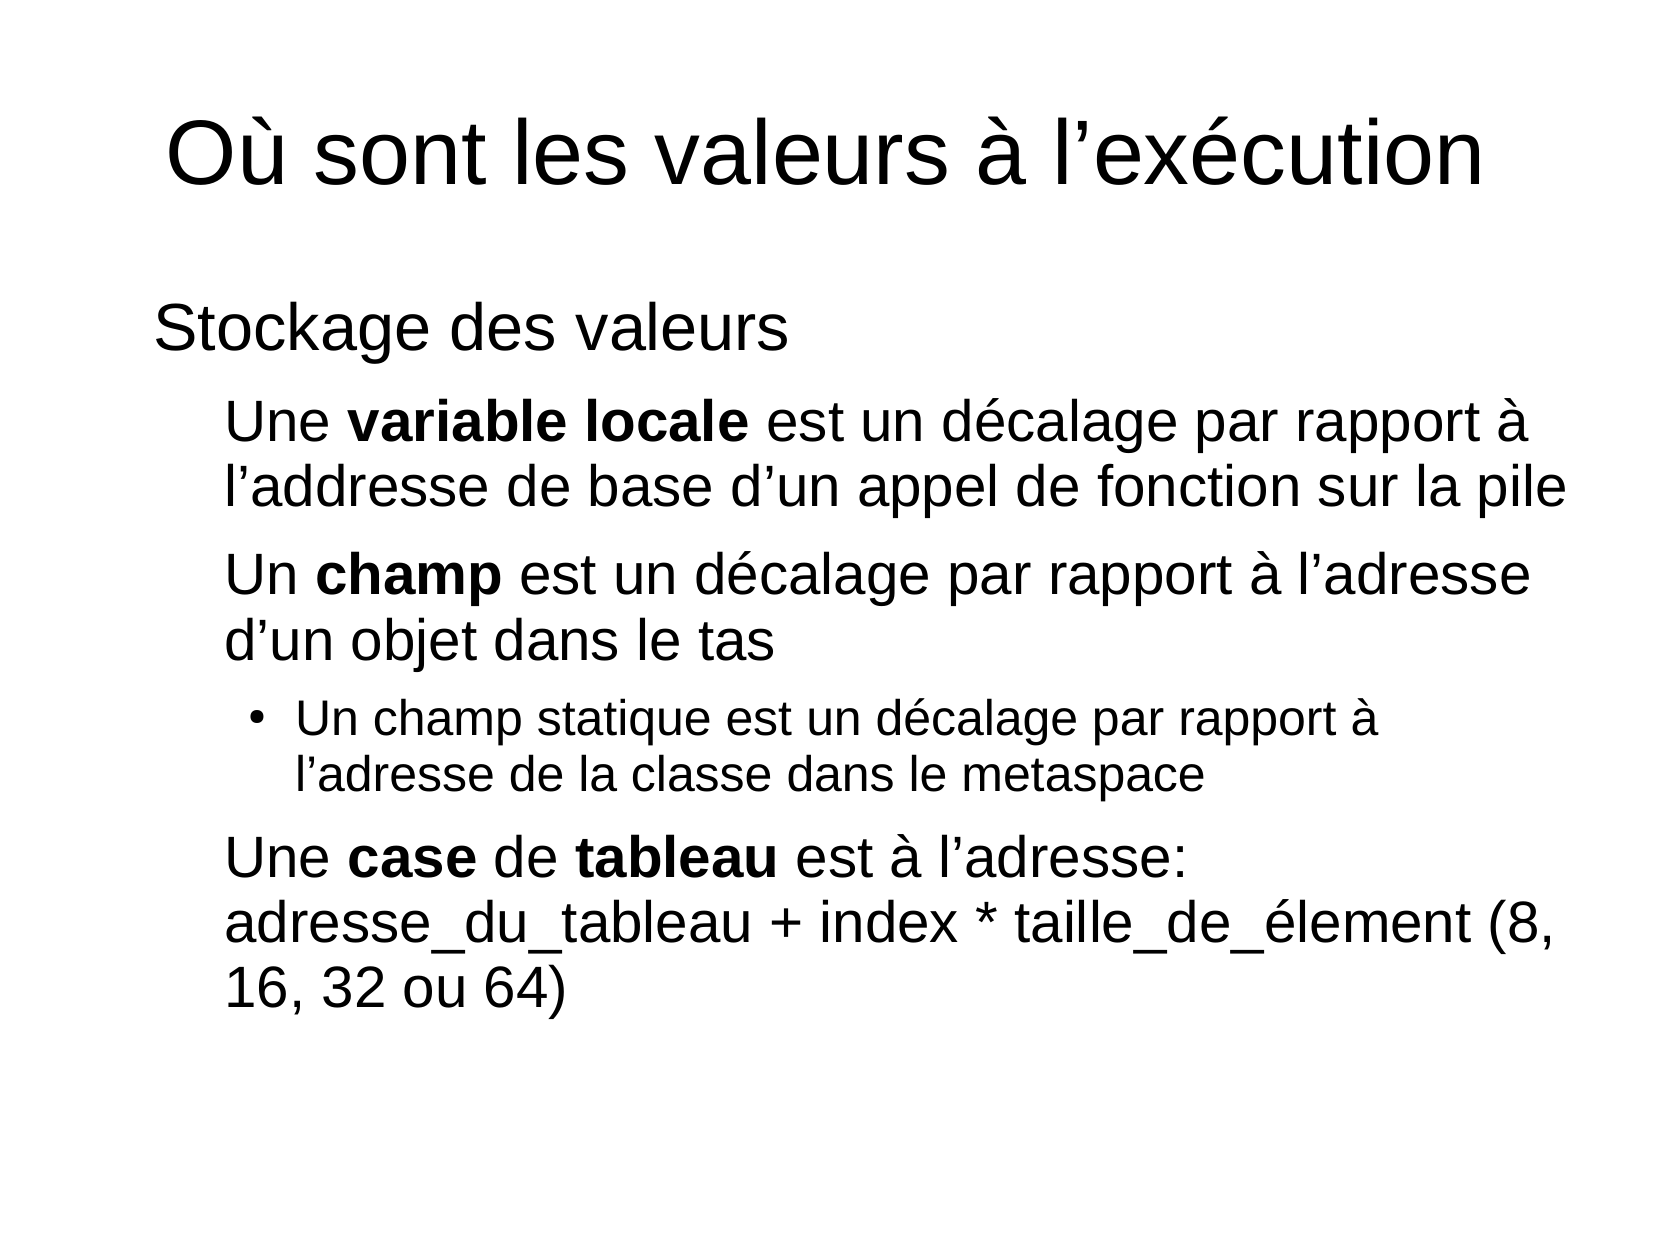

# Où sont les valeurs à l’exécution
Stockage des valeurs
Une variable locale est un décalage par rapport à l’addresse de base d’un appel de fonction sur la pile
Un champ est un décalage par rapport à l’adresse d’un objet dans le tas
Un champ statique est un décalage par rapport à l’adresse de la classe dans le metaspace
Une case de tableau est à l’adresse: adresse_du_tableau + index * taille_de_élement (8, 16, 32 ou 64)